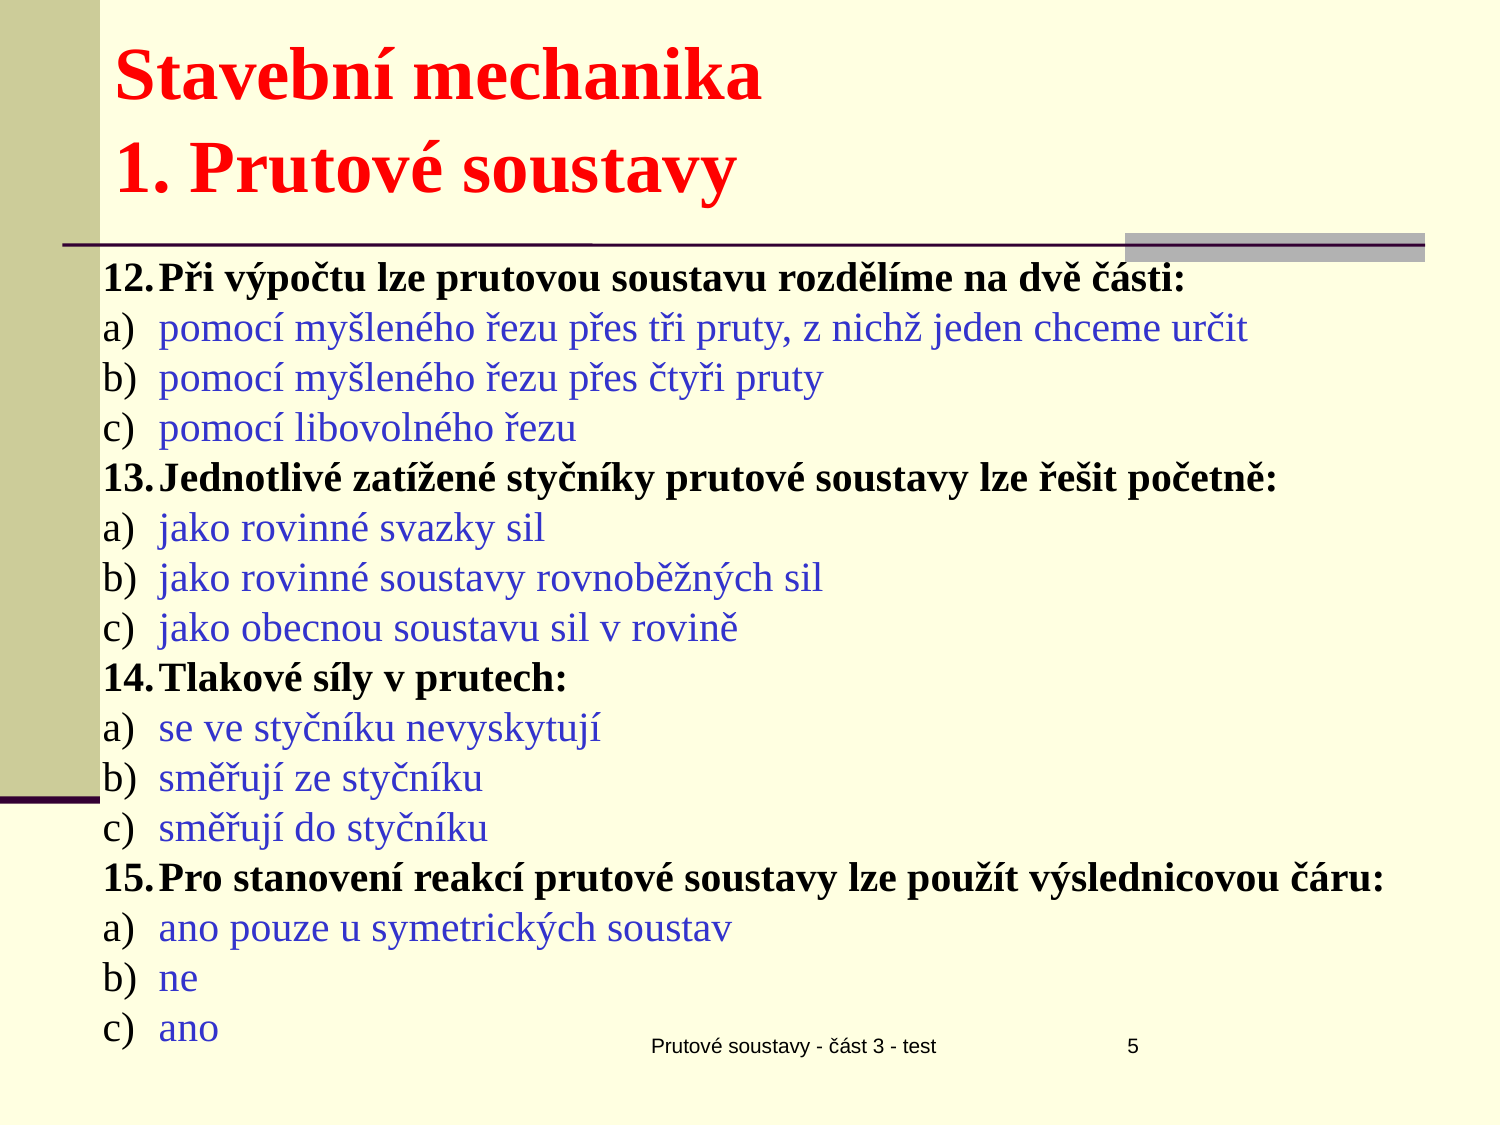

Stavební mechanika
1. Prutové soustavy
Při výpočtu lze prutovou soustavu rozdělíme na dvě části:
pomocí myšleného řezu přes tři pruty, z nichž jeden chceme určit
pomocí myšleného řezu přes čtyři pruty
pomocí libovolného řezu
Jednotlivé zatížené styčníky prutové soustavy lze řešit početně:
jako rovinné svazky sil
jako rovinné soustavy rovnoběžných sil
jako obecnou soustavu sil v rovině
Tlakové síly v prutech:
se ve styčníku nevyskytují
směřují ze styčníku
směřují do styčníku
Pro stanovení reakcí prutové soustavy lze použít výslednicovou čáru:
ano pouze u symetrických soustav
ne
ano
Prutové soustavy - část 3 - test